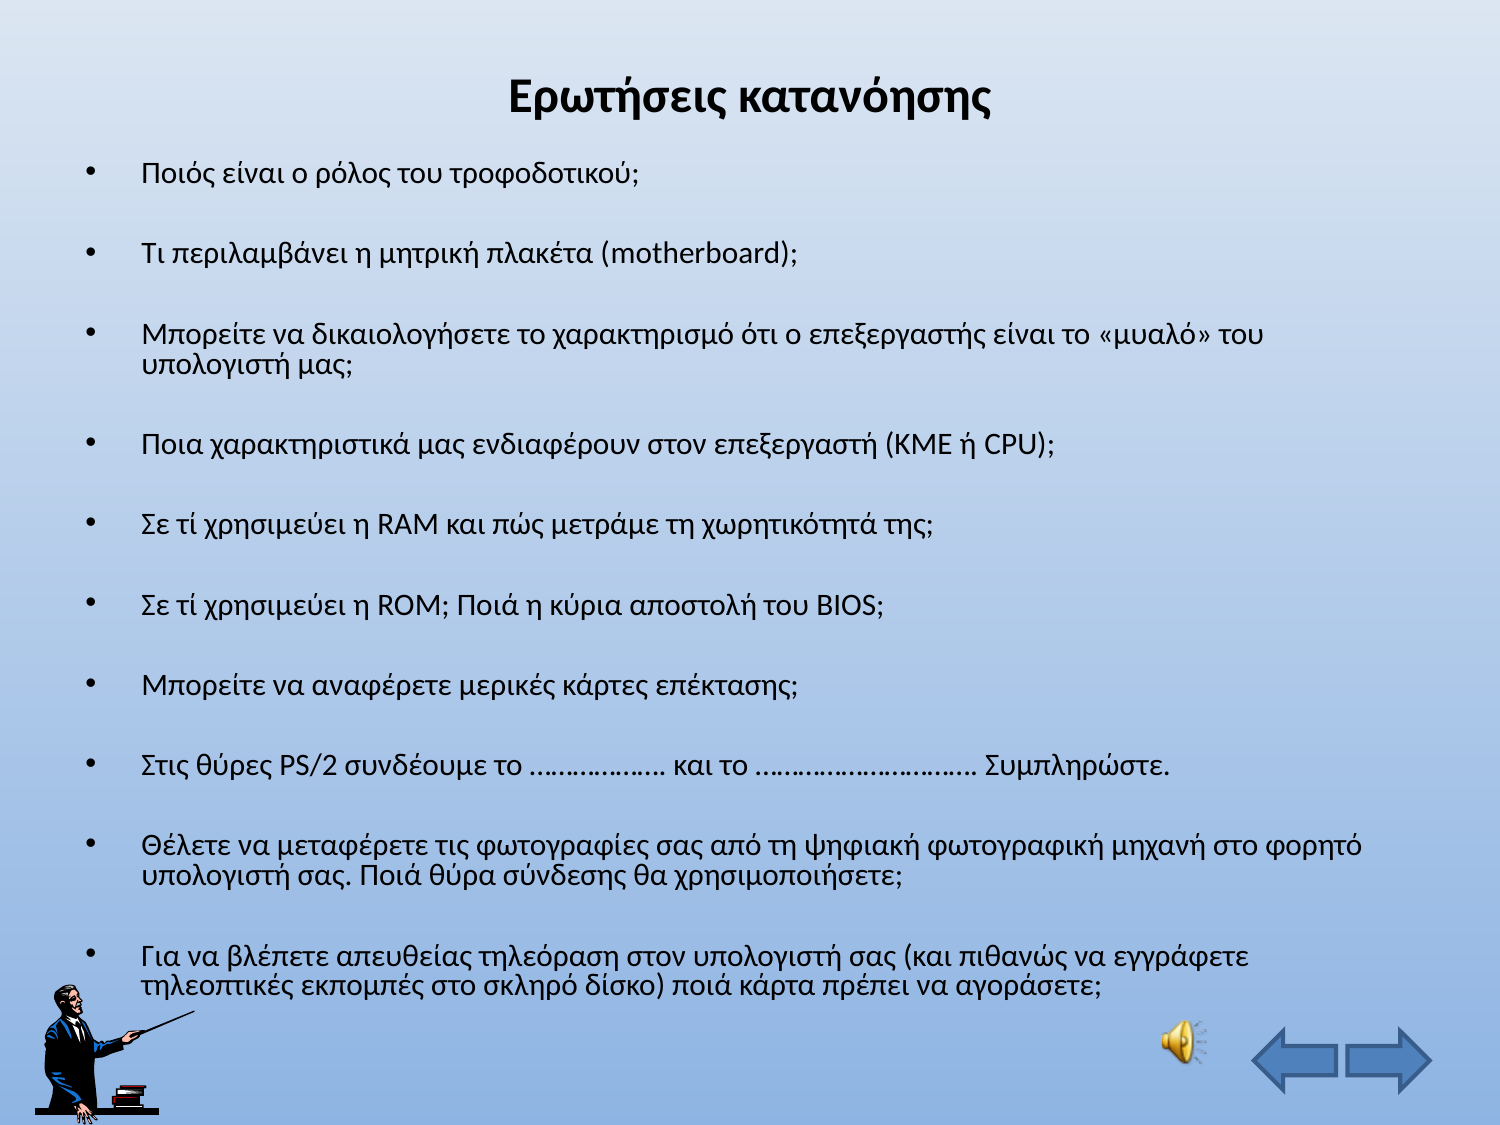

# Ερωτήσεις κατανόησης
Ποιός είναι ο ρόλος του τροφοδοτικού;
Τι περιλαμβάνει η μητρική πλακέτα (motherboard);
Μπορείτε να δικαιολογήσετε το χαρακτηρισμό ότι ο επεξεργαστής είναι το «μυαλό» του υπολογιστή μας;
Ποια χαρακτηριστικά μας ενδιαφέρουν στον επεξεργαστή (ΚΜΕ ή CPU);
Σε τί χρησιμεύει η RAM και πώς μετράμε τη χωρητικότητά της;
Σε τί χρησιμεύει η ROM; Ποιά η κύρια αποστολή του BIOS;
Μπορείτε να αναφέρετε μερικές κάρτες επέκτασης;
Στις θύρες PS/2 συνδέουμε το ………………. και το …………………………. Συμπληρώστε.
Θέλετε να μεταφέρετε τις φωτογραφίες σας από τη ψηφιακή φωτογραφική μηχανή στο φορητό υπολογιστή σας. Ποιά θύρα σύνδεσης θα χρησιμοποιήσετε;
Για να βλέπετε απευθείας τηλεόραση στον υπολογιστή σας (και πιθανώς να εγγράφετε τηλεοπτικές εκπομπές στο σκληρό δίσκο) ποιά κάρτα πρέπει να αγοράσετε;